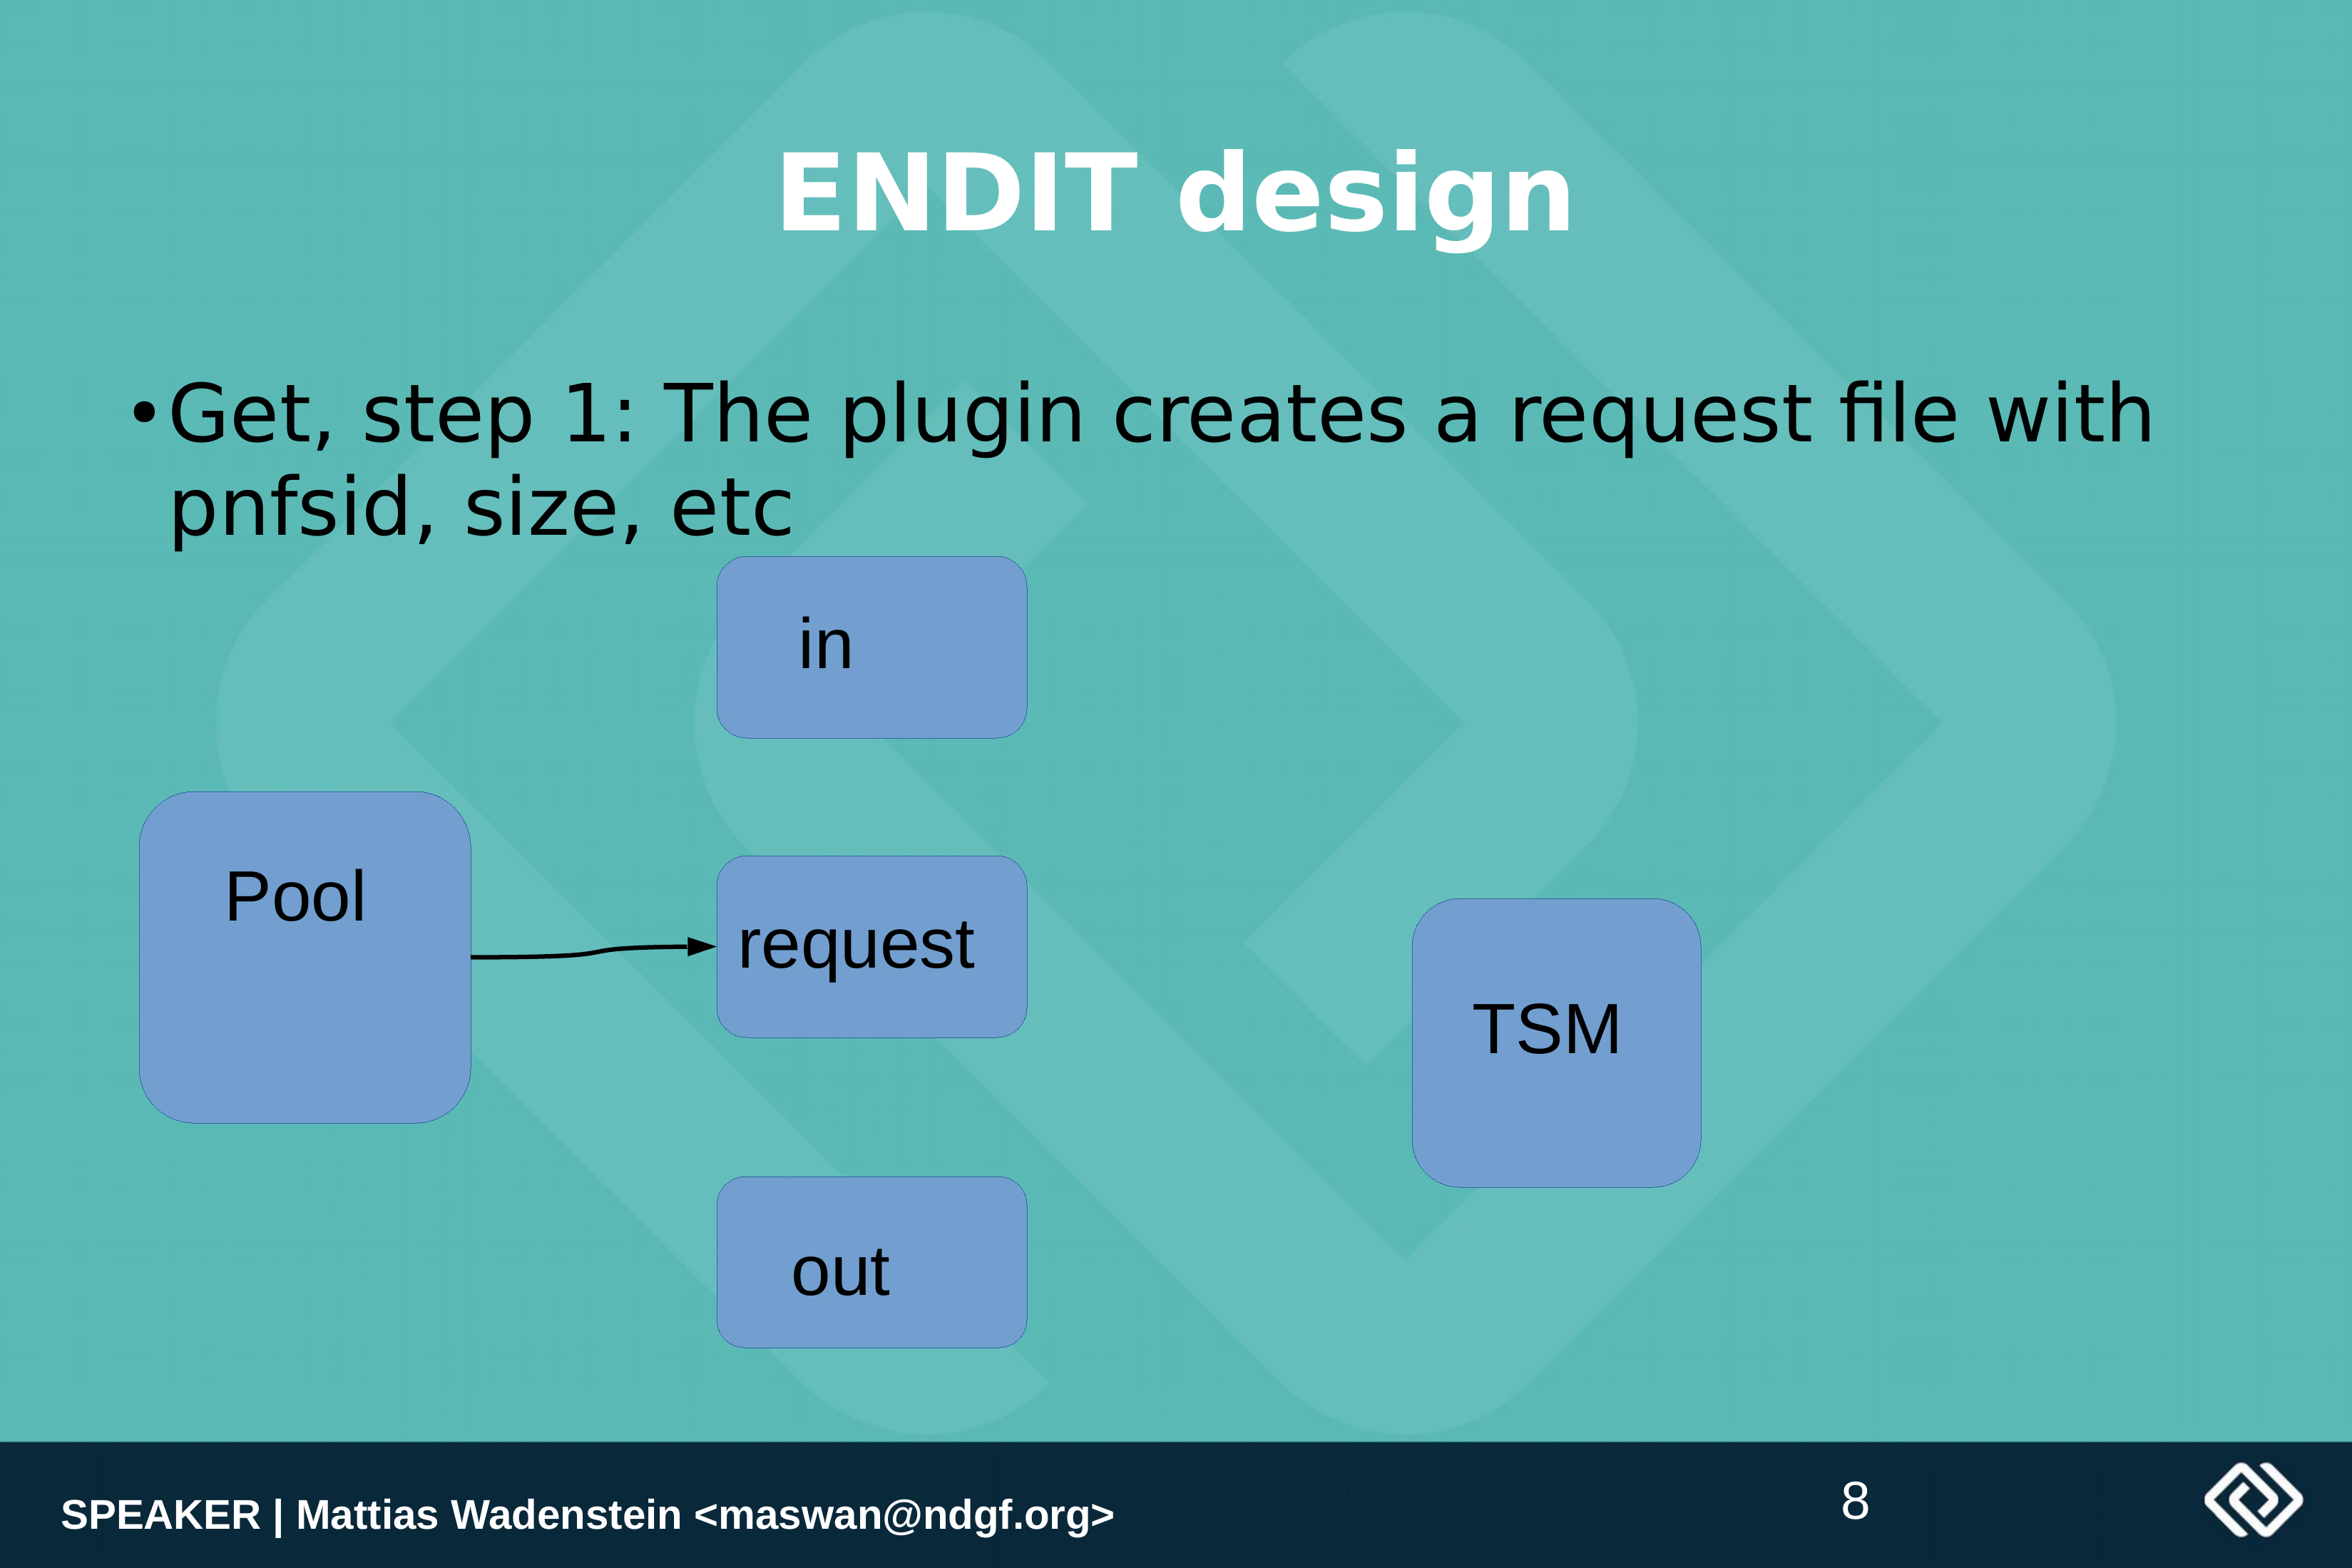

# ENDIT design
Get, step 1: The plugin creates a request file with pnfsid, size, etc
in
Pool
request
TSM
out